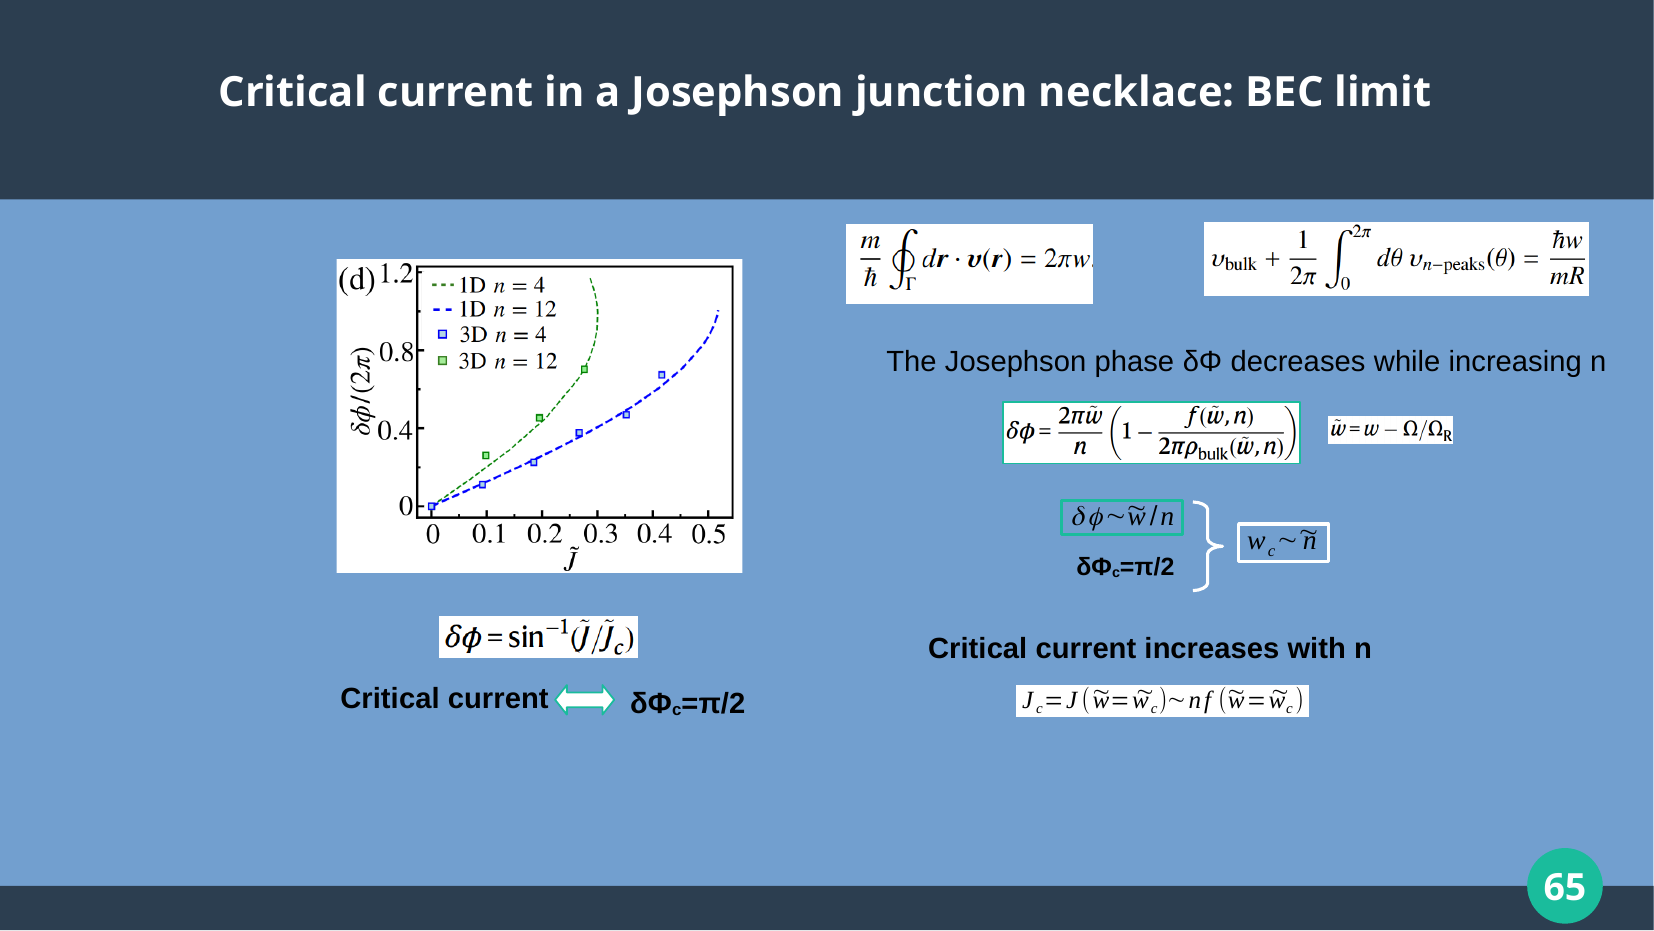

# Critical current in a Josephson junction necklace: BEC limit
The Josephson phase δΦ decreases while increasing n
δΦc=π/2
Critical current increases with n
Critical current
δΦc=π/2